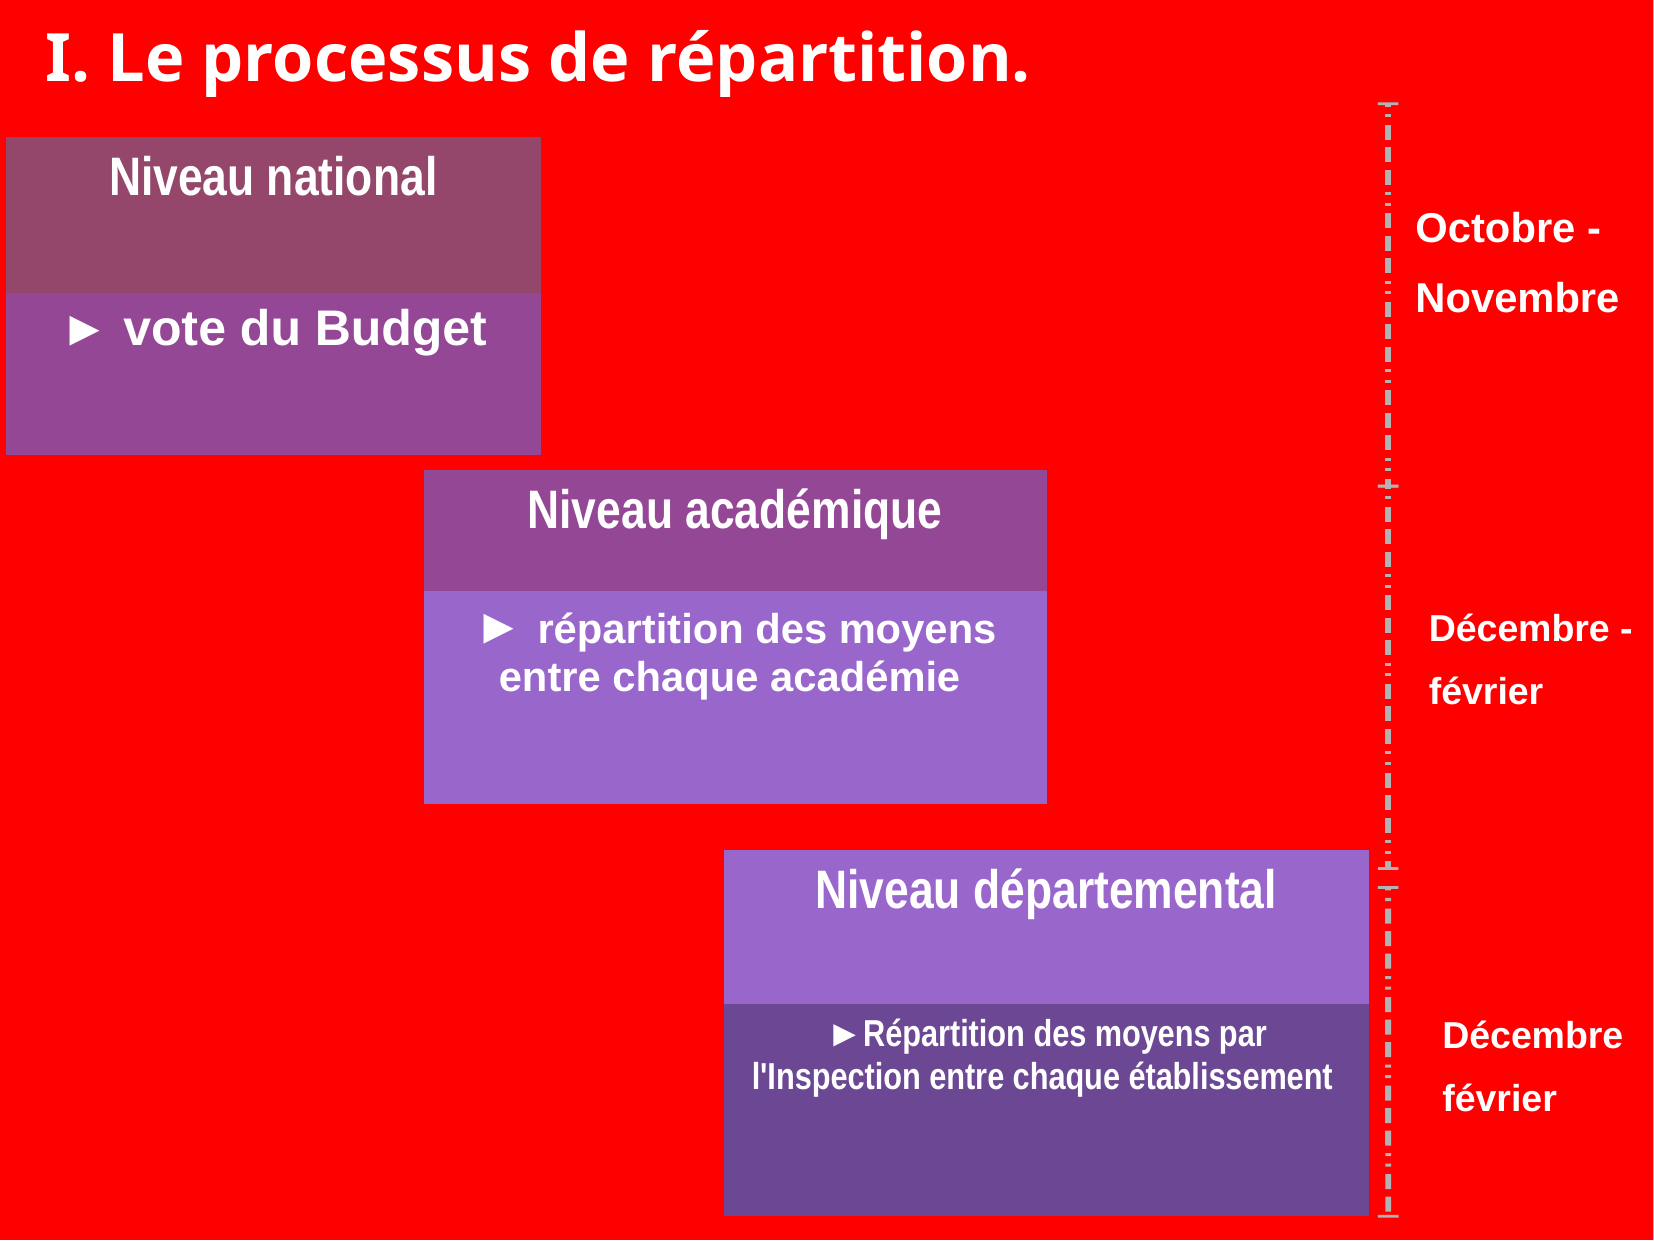

I. Le processus de répartition.
| Niveau national |
| --- |
| ► vote du Budget |
Octobre -
Novembre
| Niveau académique |
| --- |
| ► répartition des moyens entre chaque académie |
Décembre -
février
| Niveau départemental |
| --- |
| ►Répartition des moyens par l'Inspection entre chaque établissement |
Décembre février